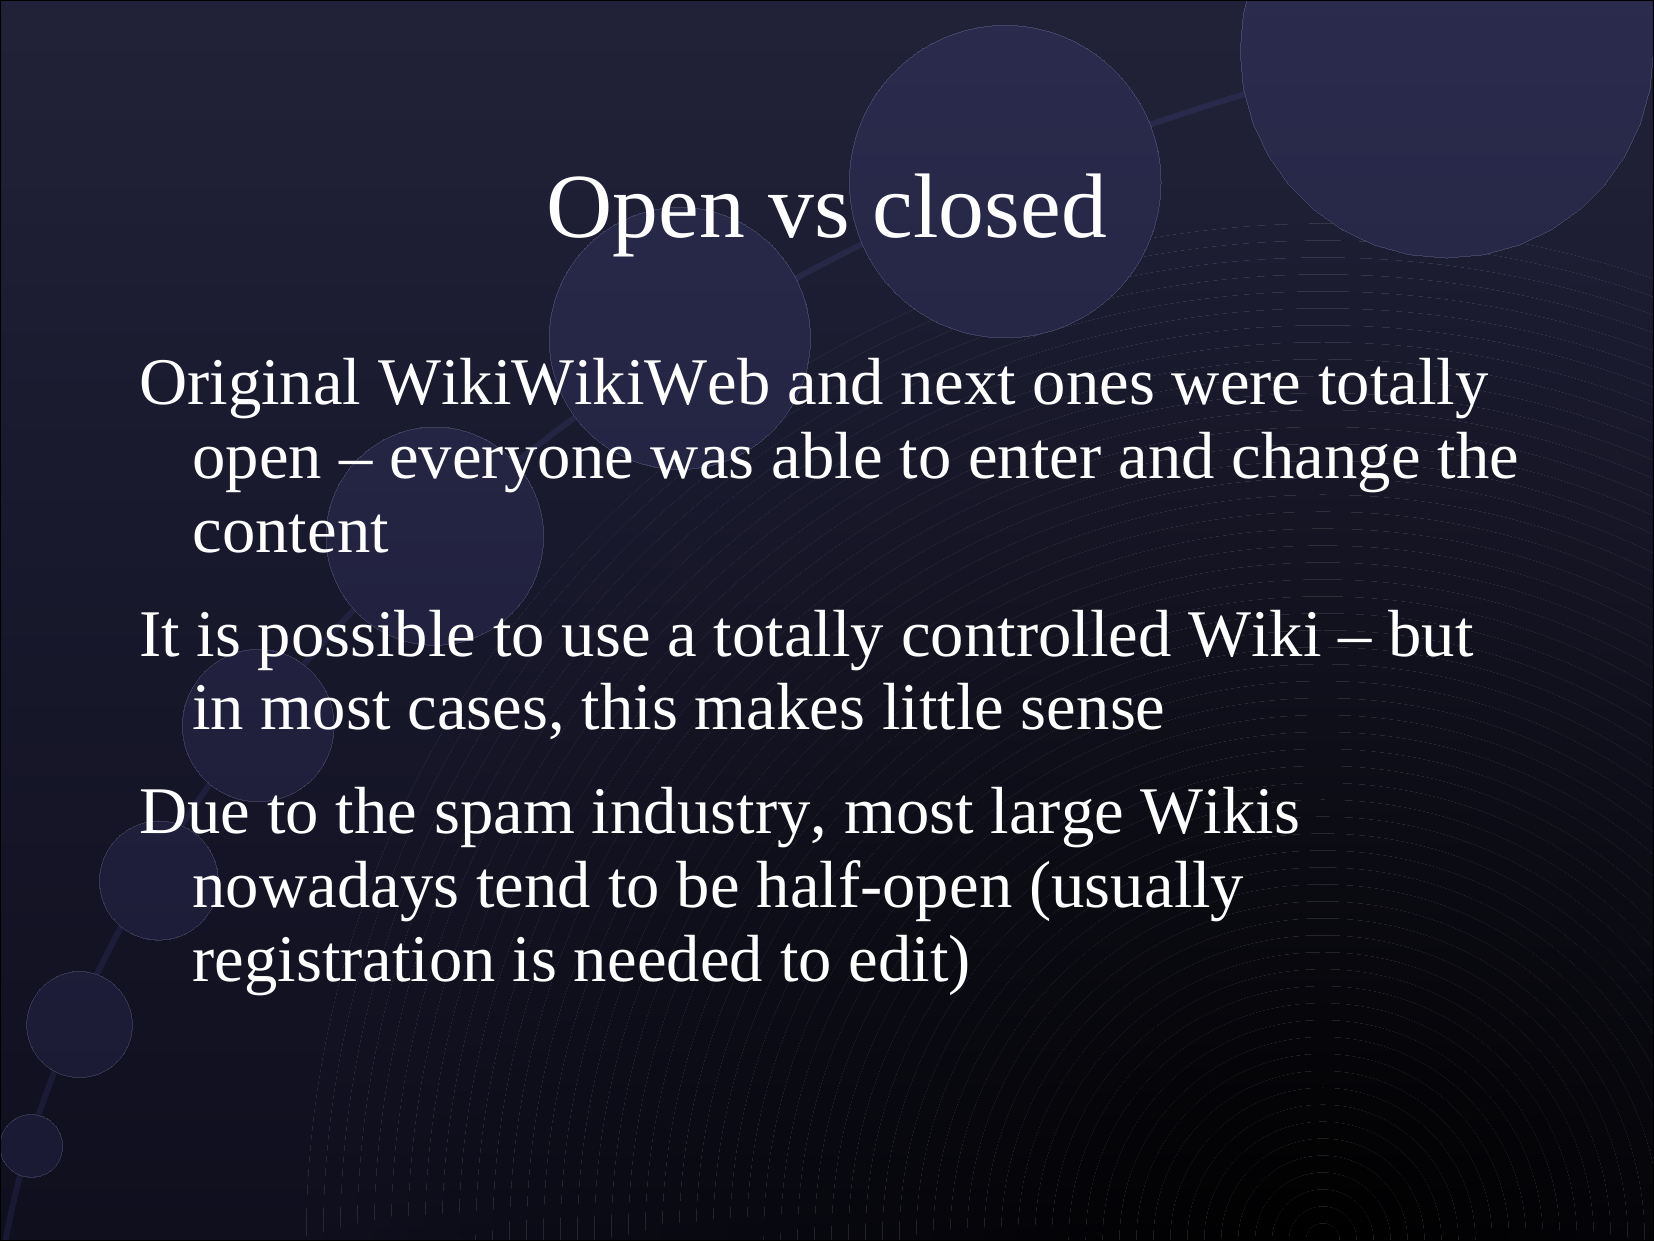

# Open vs closed
Original WikiWikiWeb and next ones were totally open – everyone was able to enter and change the content
It is possible to use a totally controlled Wiki – but in most cases, this makes little sense
Due to the spam industry, most large Wikis nowadays tend to be half-open (usually registration is needed to edit)